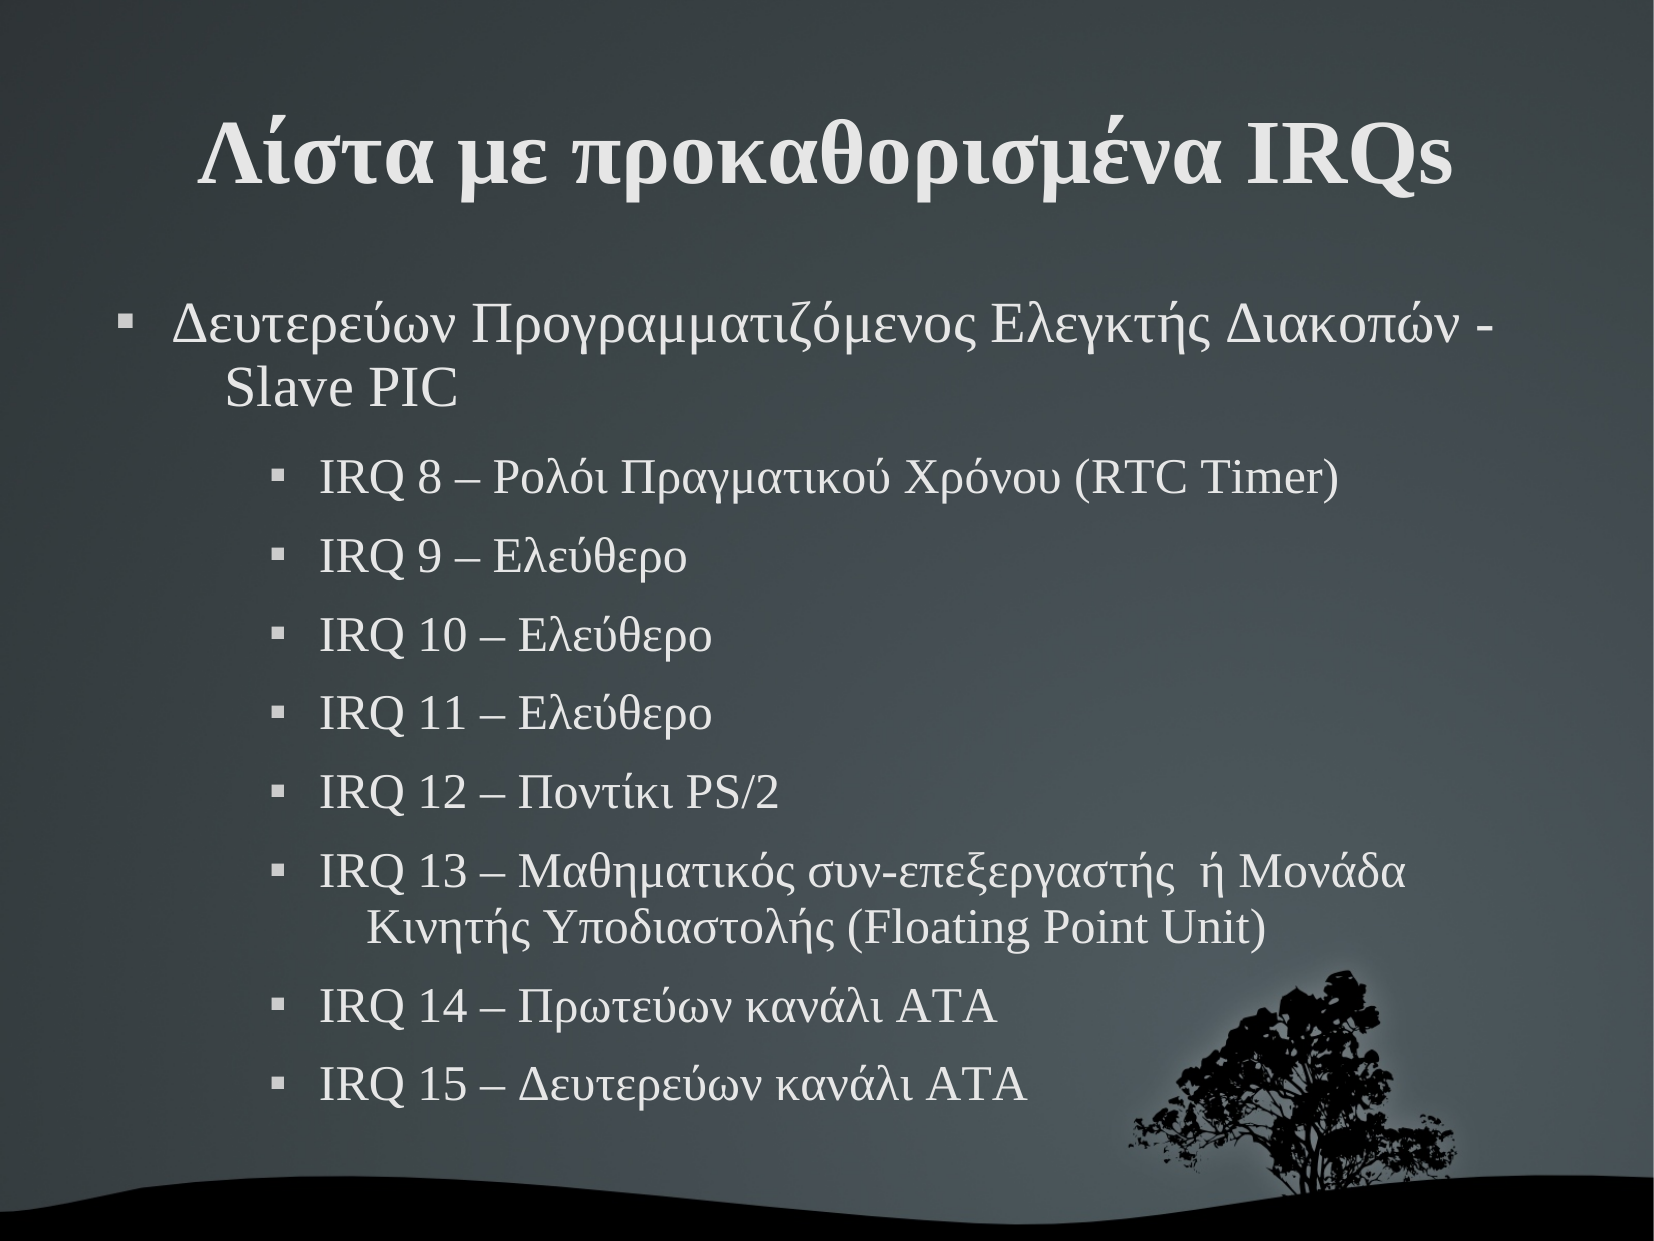

Λίστα με προκαθορισμένα IRQs
# Δευτερεύων Προγραμματιζόμενος Ελεγκτής Διακοπών - Slave PIC
IRQ 8 – Ρολόι Πραγματικού Χρόνου (RTC Timer)
IRQ 9 – Ελεύθερο
IRQ 10 – Ελεύθερο
IRQ 11 – Ελεύθερο
IRQ 12 – Πoντίκι PS/2
IRQ 13 – Μαθηματικός συν-επεξεργαστής ή Μονάδα Κινητής Υποδιαστολής (Floating Point Unit)
IRQ 14 – Πρωτεύων κανάλι ATA
IRQ 15 – Δευτερεύων κανάλι ATA